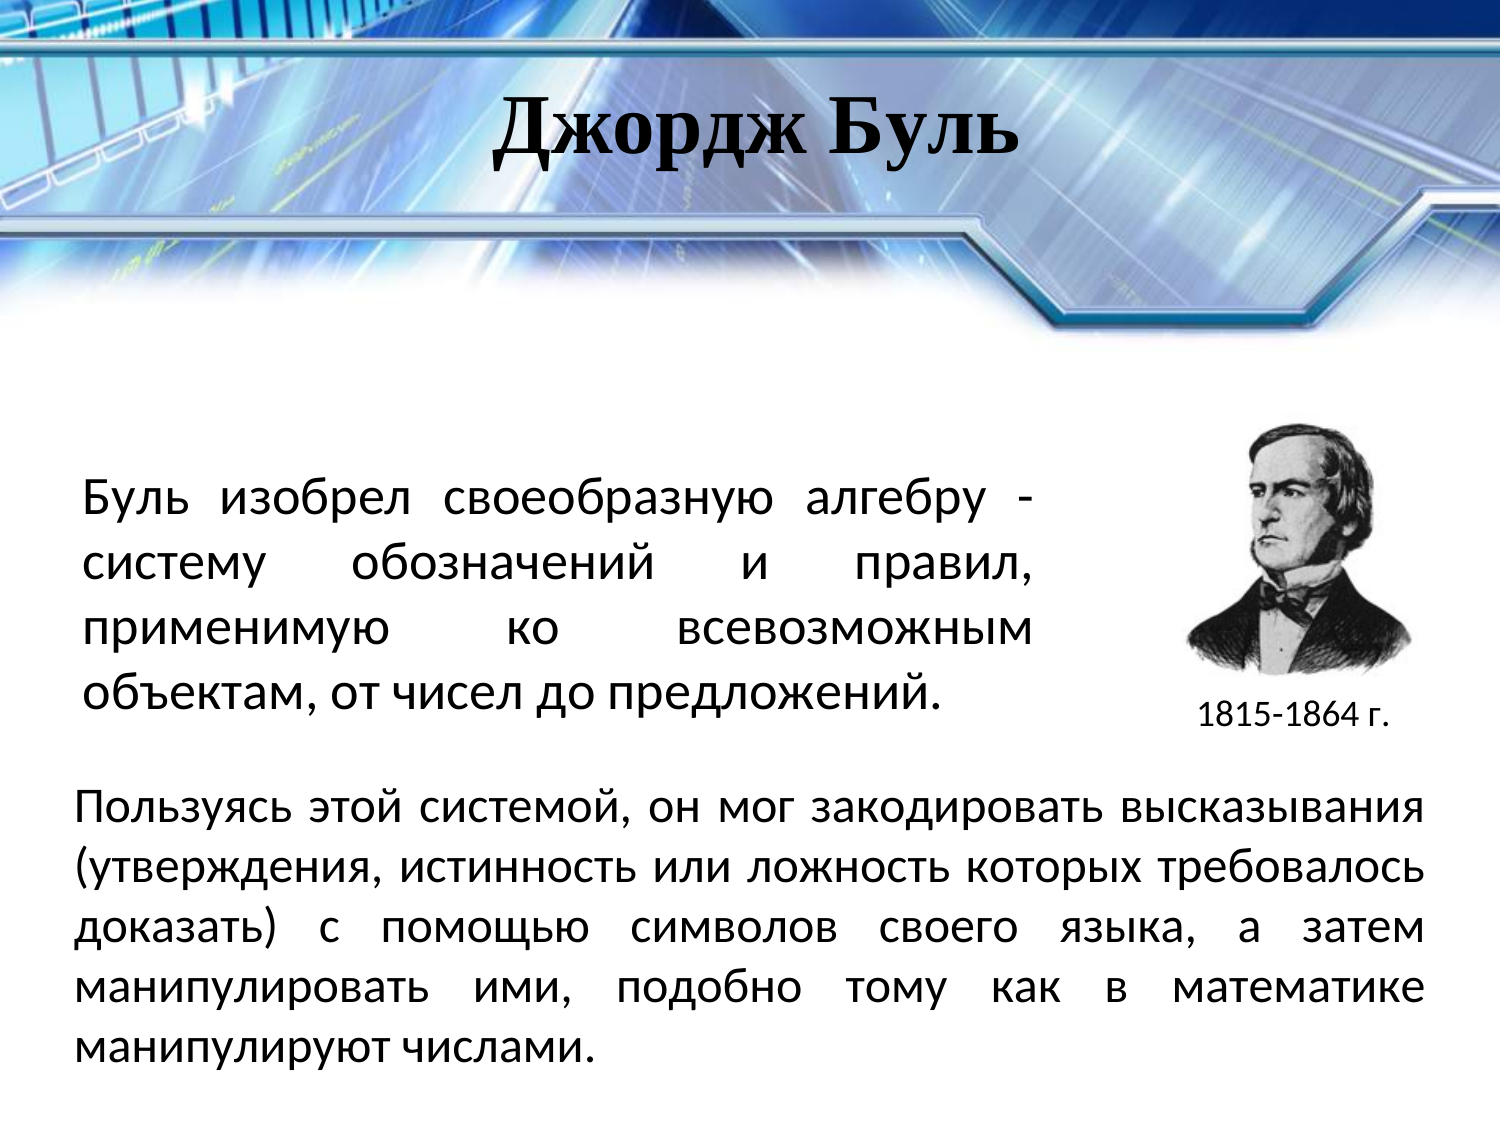

Джордж Буль
# Буль изобрел своеобразную алгебру - систему обозначений и правил, применимую ко всевозможным объектам, от чисел до предложений.
1815-1864 г.
Пользуясь этой системой, он мог закодировать высказывания (утверждения, истинность или ложность которых требовалось доказать) с помощью символов своего языка, а затем манипулировать ими, подобно тому как в математике манипулируют числами.